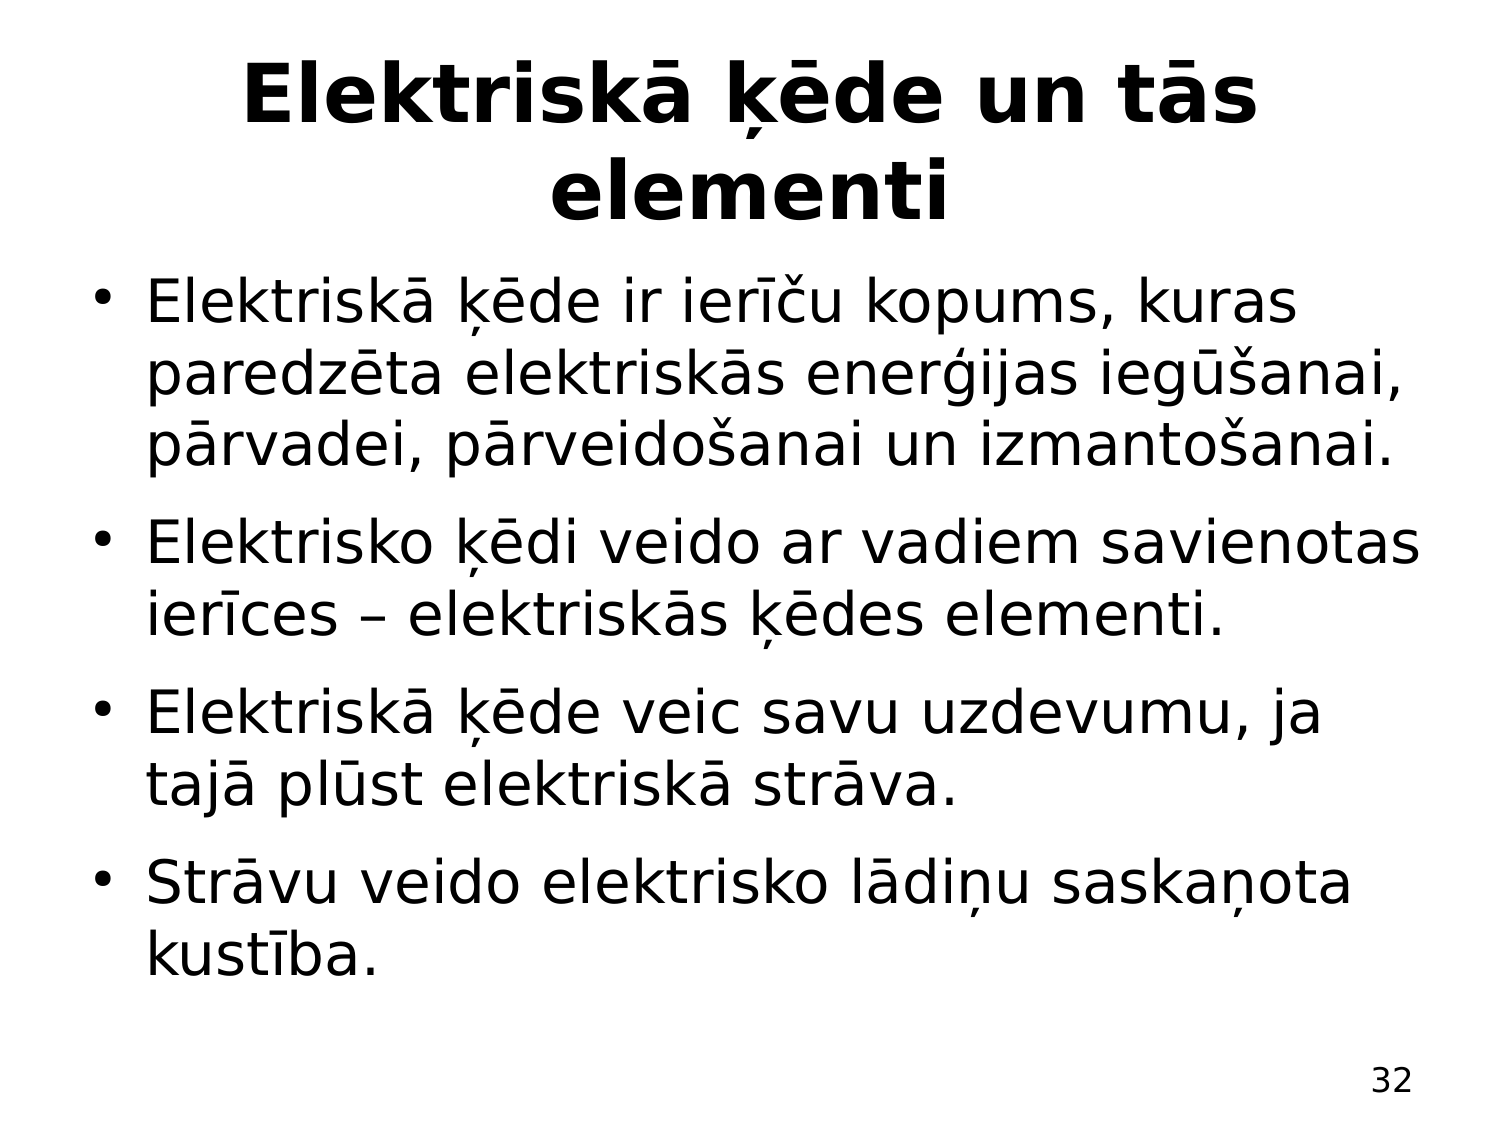

# Elektriskā ķēde un tās elementi
Elektriskā ķēde ir ierīču kopums, kuras paredzēta elektriskās enerģijas iegūšanai, pārvadei, pārveidošanai un izmantošanai.
Elektrisko ķēdi veido ar vadiem savienotas ierīces – elektriskās ķēdes elementi.
Elektriskā ķēde veic savu uzdevumu, ja tajā plūst elektriskā strāva.
Strāvu veido elektrisko lādiņu saskaņota kustība.